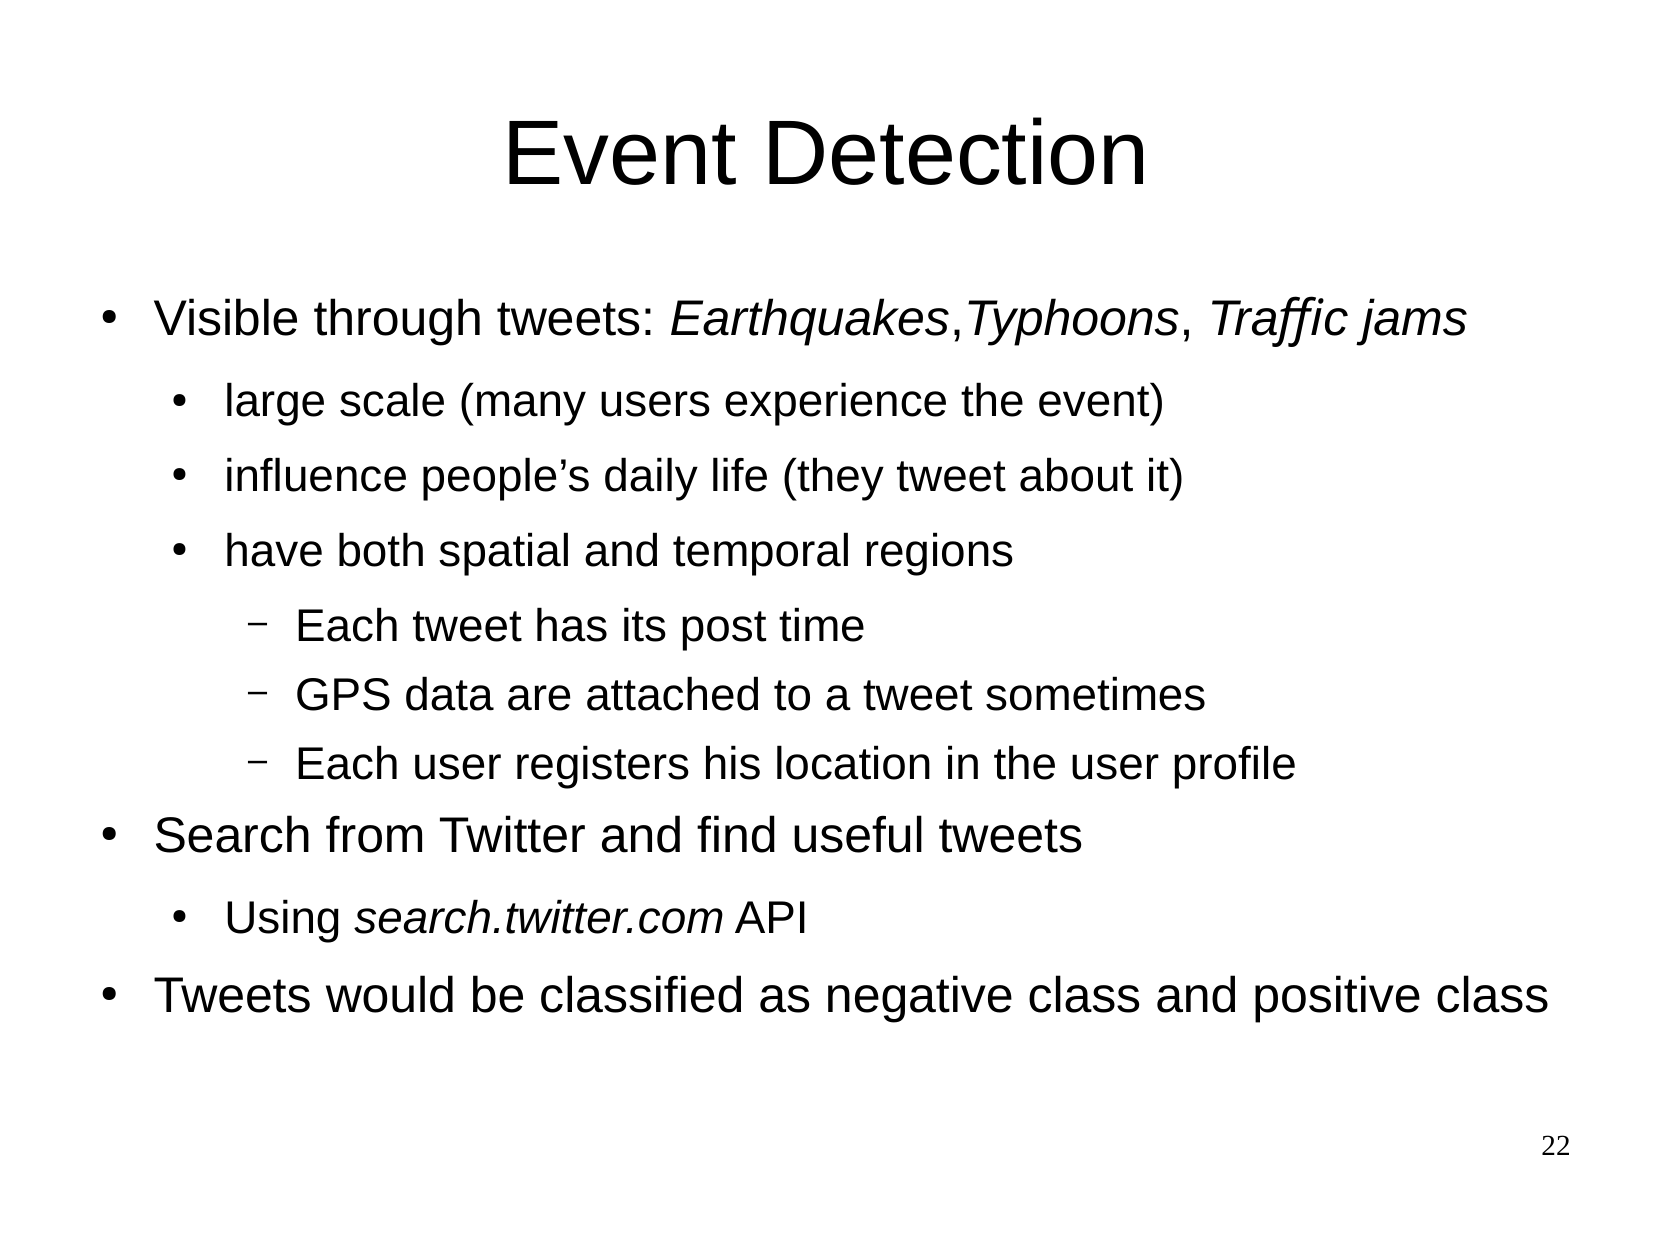

# Event Detection
Visible through tweets: Earthquakes,Typhoons, Traﬃc jams
large scale (many users experience the event)
inﬂuence people’s daily life (they tweet about it)
have both spatial and temporal regions
Each tweet has its post time
GPS data are attached to a tweet sometimes
Each user registers his location in the user proﬁle
Search from Twitter and ﬁnd useful tweets
Using search.twitter.com API
Tweets would be classified as negative class and positive class
22